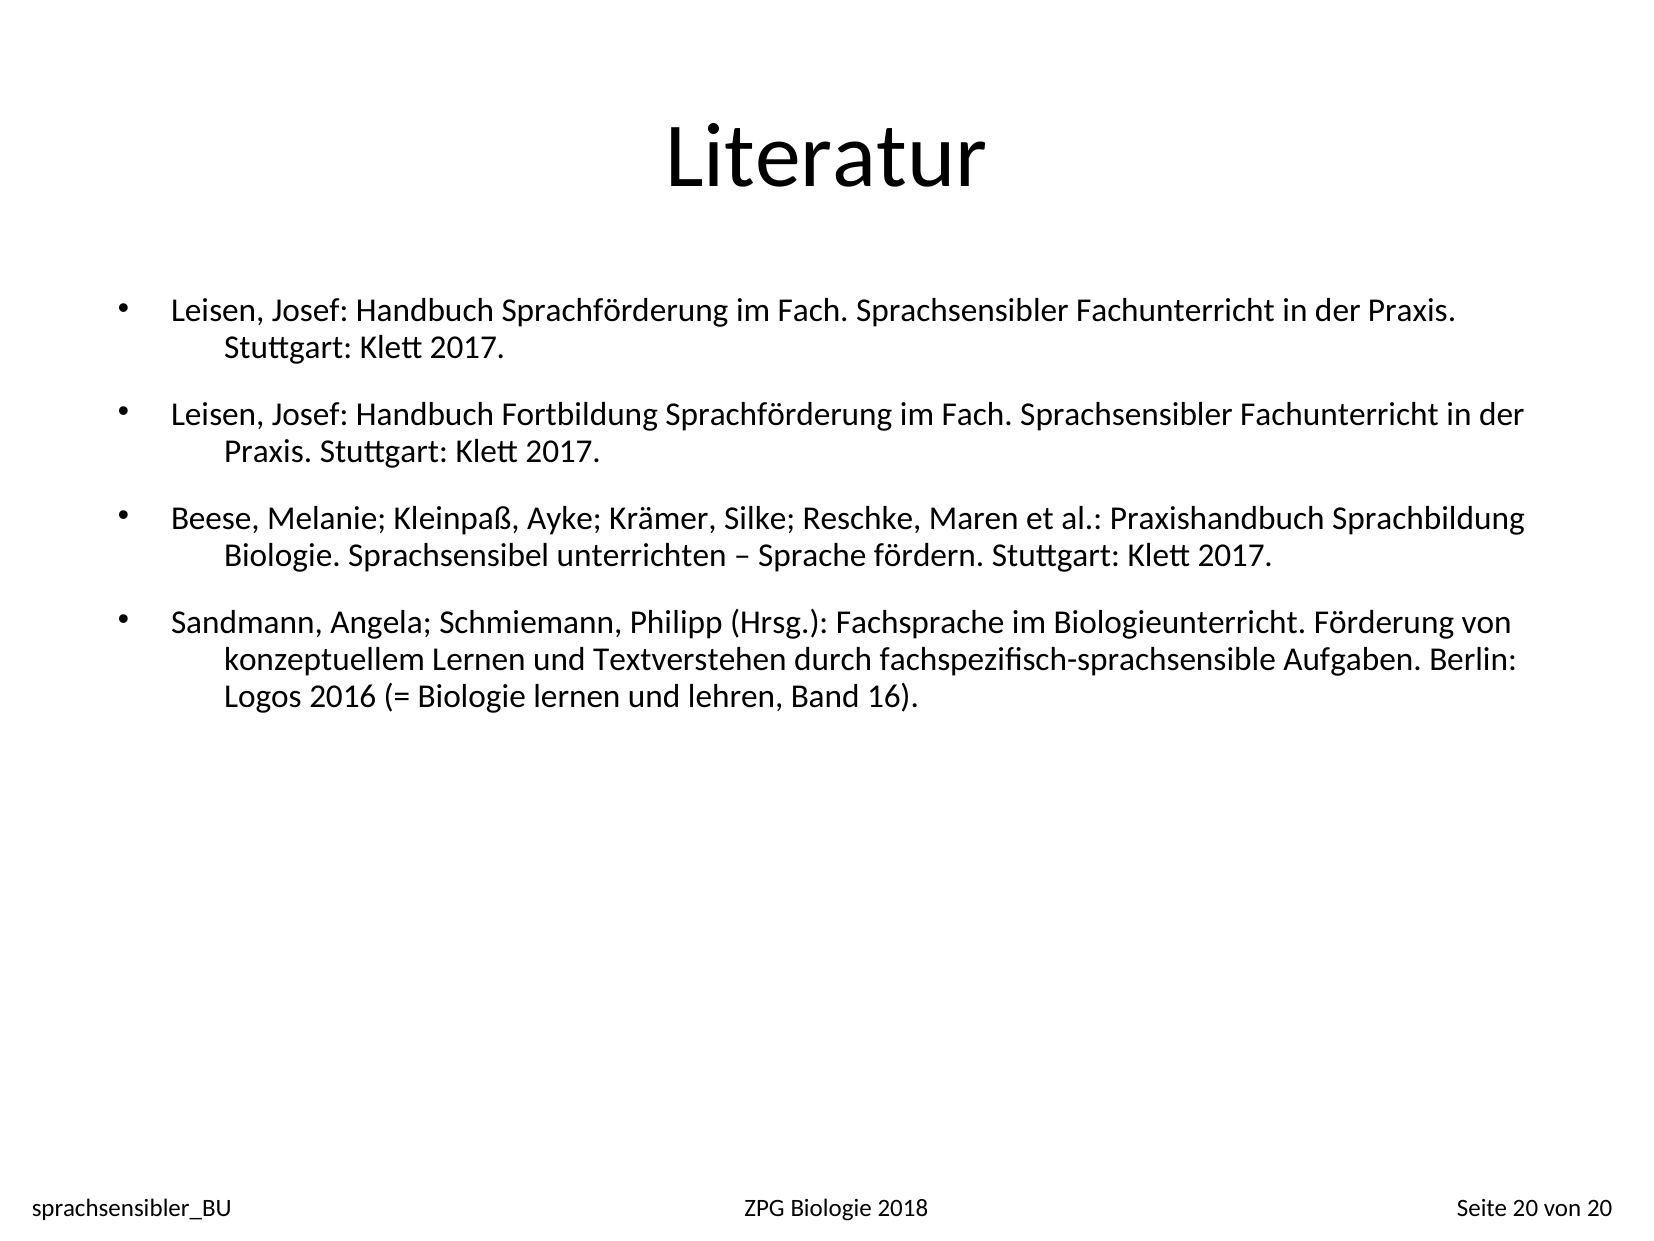

# Literatur
Leisen, Josef: Handbuch Sprachförderung im Fach. Sprachsensibler Fachunterricht in der Praxis. Stuttgart: Klett 2017.
Leisen, Josef: Handbuch Fortbildung Sprachförderung im Fach. Sprachsensibler Fachunterricht in der Praxis. Stuttgart: Klett 2017.
Beese, Melanie; Kleinpaß, Ayke; Krämer, Silke; Reschke, Maren et al.: Praxishandbuch Sprachbildung Biologie. Sprachsensibel unterrichten – Sprache fördern. Stuttgart: Klett 2017.
Sandmann, Angela; Schmiemann, Philipp (Hrsg.): Fachsprache im Biologieunterricht. Förderung von konzeptuellem Lernen und Textverstehen durch fachspezifisch-sprachsensible Aufgaben. Berlin: Logos 2016 (= Biologie lernen und lehren, Band 16).
sprachsensibler_BU					ZPG Biologie 2018					Seite 20 von 20